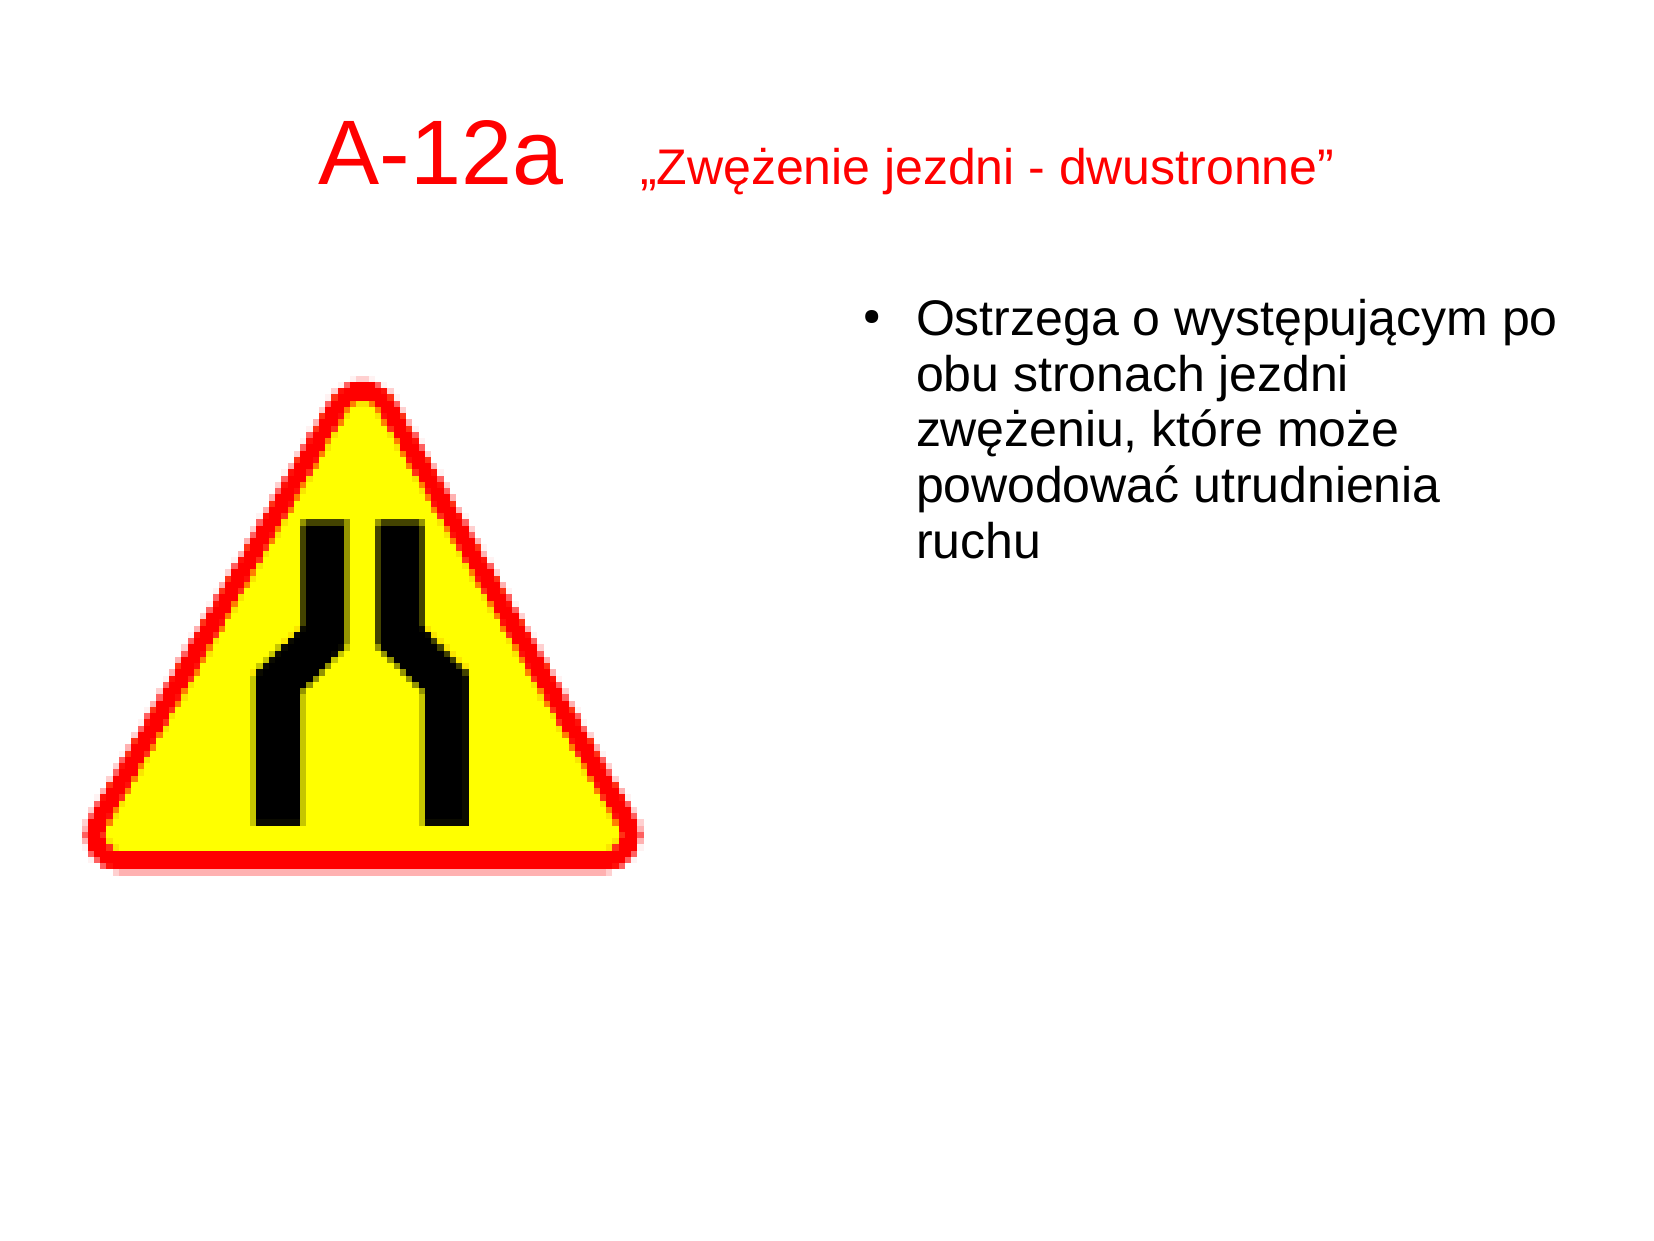

# A-12a „Zwężenie jezdni - dwustronne”
Ostrzega o występującym po obu stronach jezdni zwężeniu, które może powodować utrudnienia ruchu